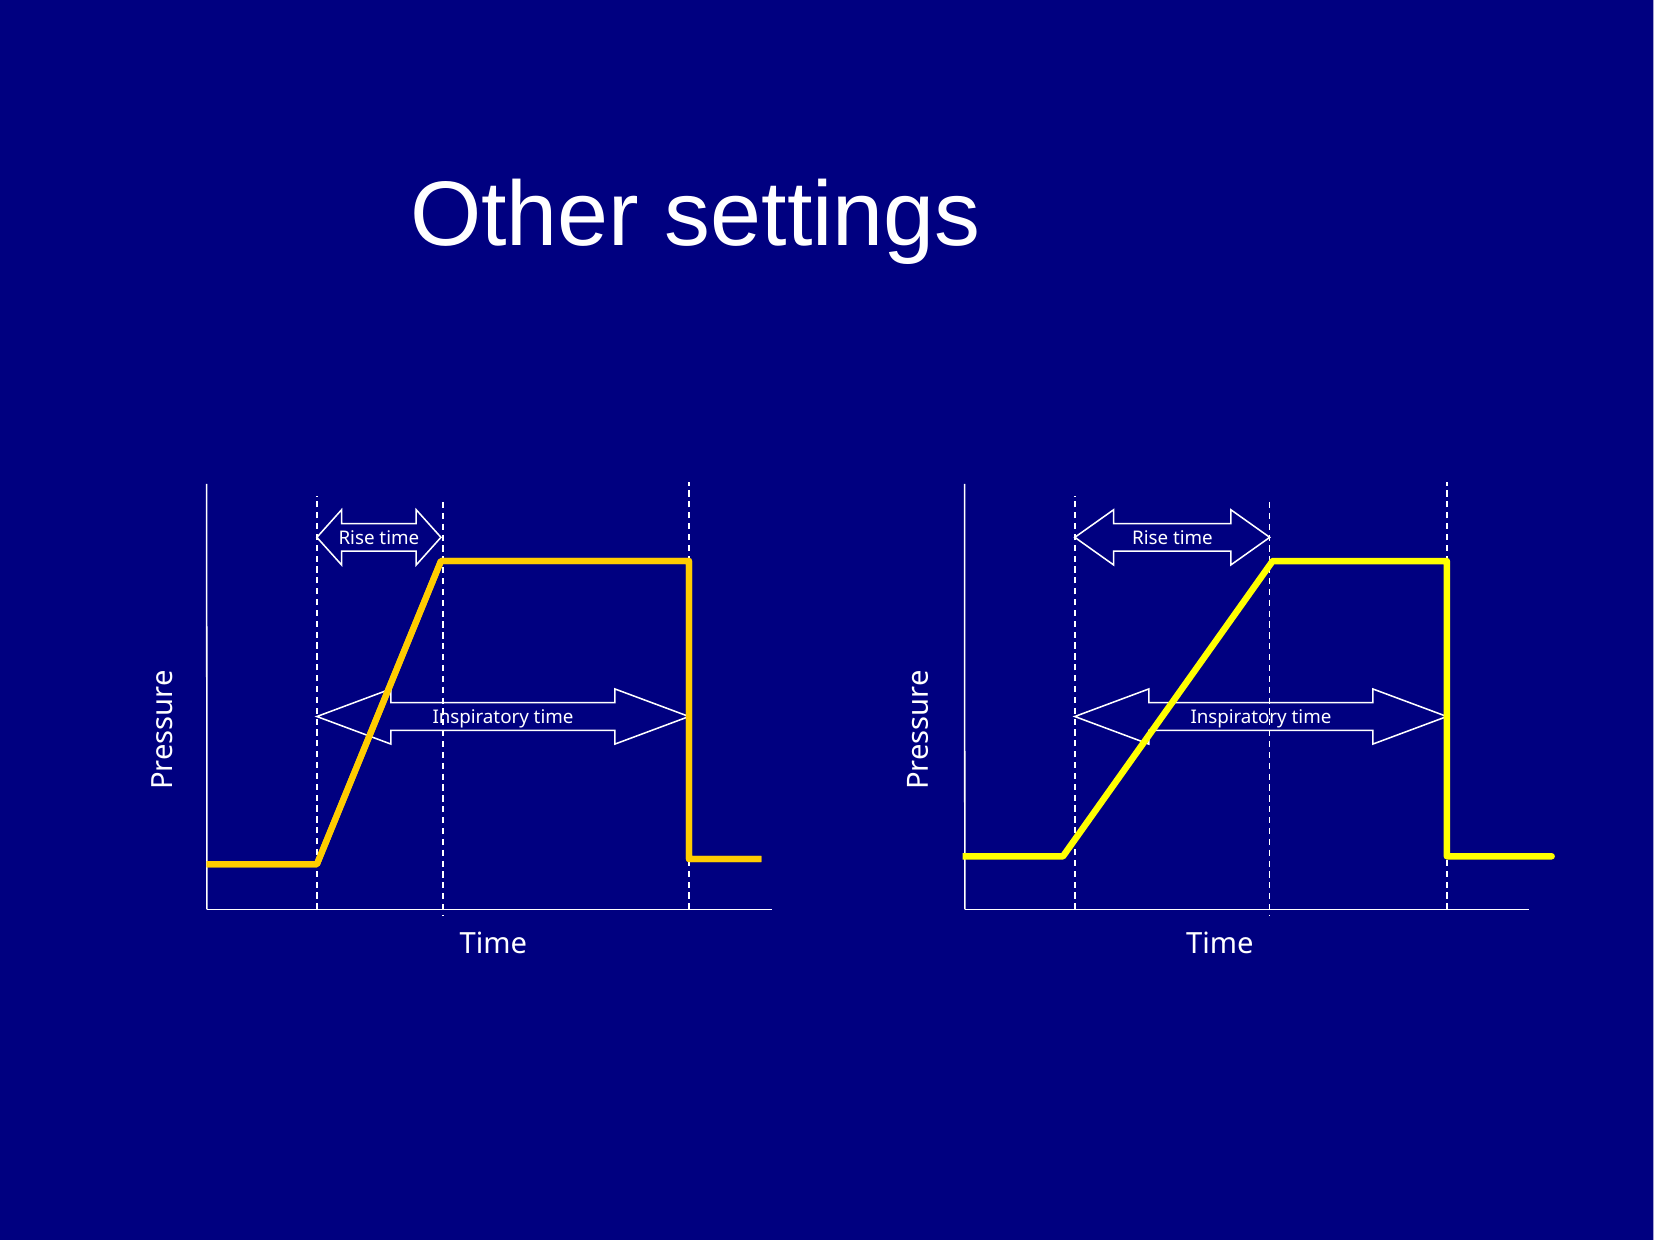

# Other settings
Rise time
Rise time
Inspiratory time
Inspiratory time
Pressure
Pressure
Time
Time